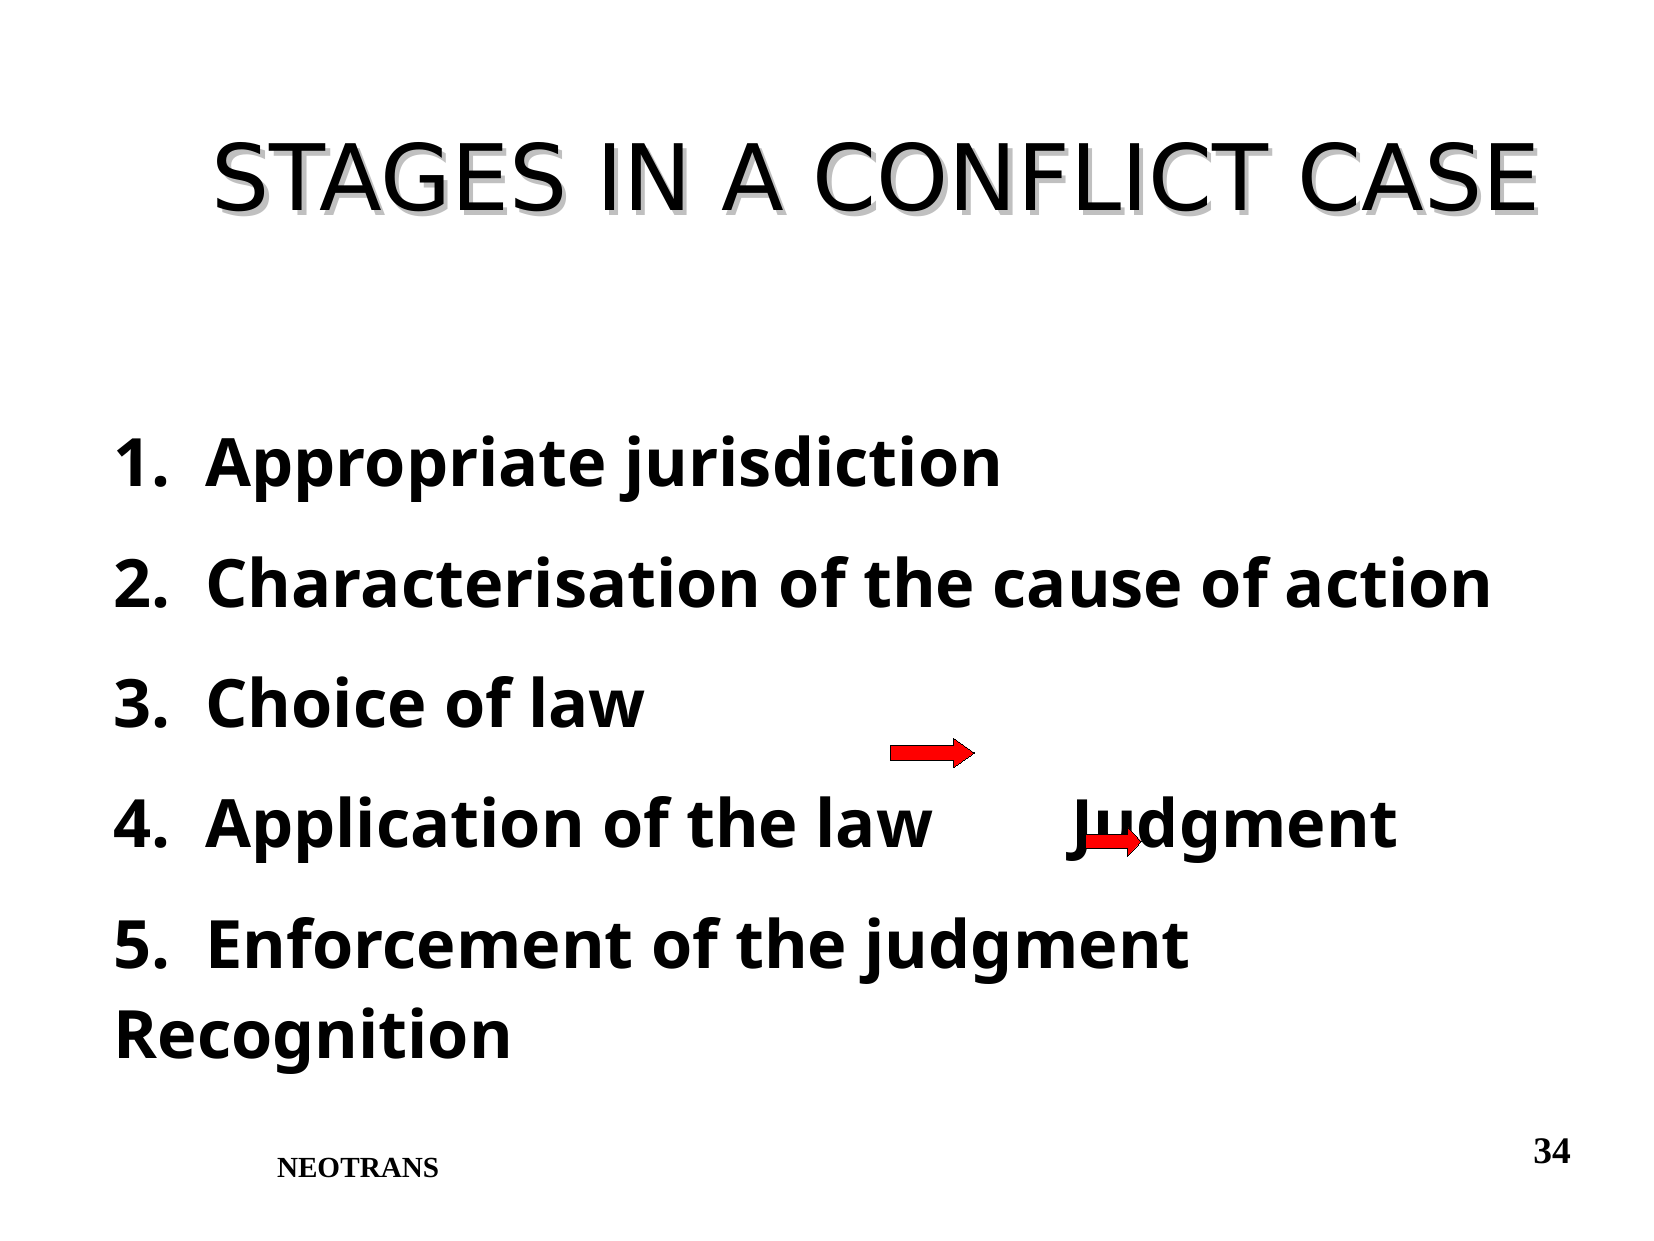

STAGES IN A CONFLICT CASE
# 1. Appropriate jurisdiction
2. Characterisation of the cause of action
3. Choice of law
4. Application of the law Judgment
5. Enforcement of the judgment Recognition
34
NEOTRANS